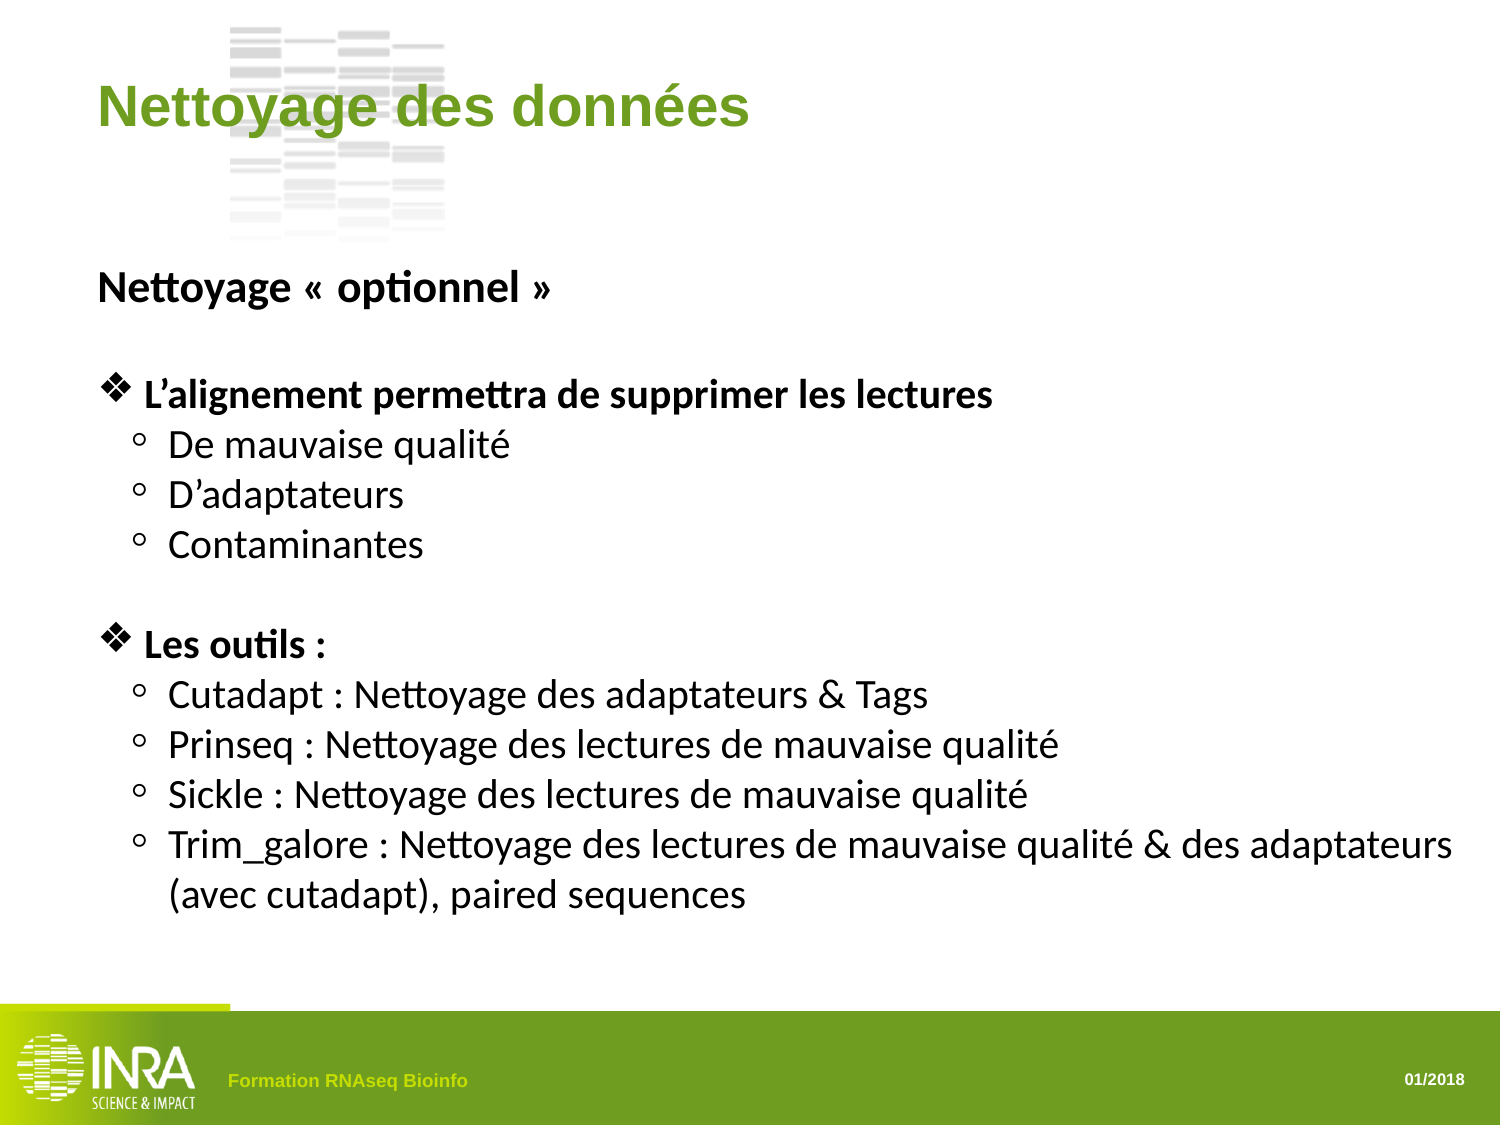

Nettoyage des données
Nettoyage « optionnel »
 L’alignement permettra de supprimer les lectures
De mauvaise qualité
D’adaptateurs
Contaminantes
 Les outils :
Cutadapt : Nettoyage des adaptateurs & Tags
Prinseq : Nettoyage des lectures de mauvaise qualité
Sickle : Nettoyage des lectures de mauvaise qualité
Trim_galore : Nettoyage des lectures de mauvaise qualité & des adaptateurs (avec cutadapt), paired sequences